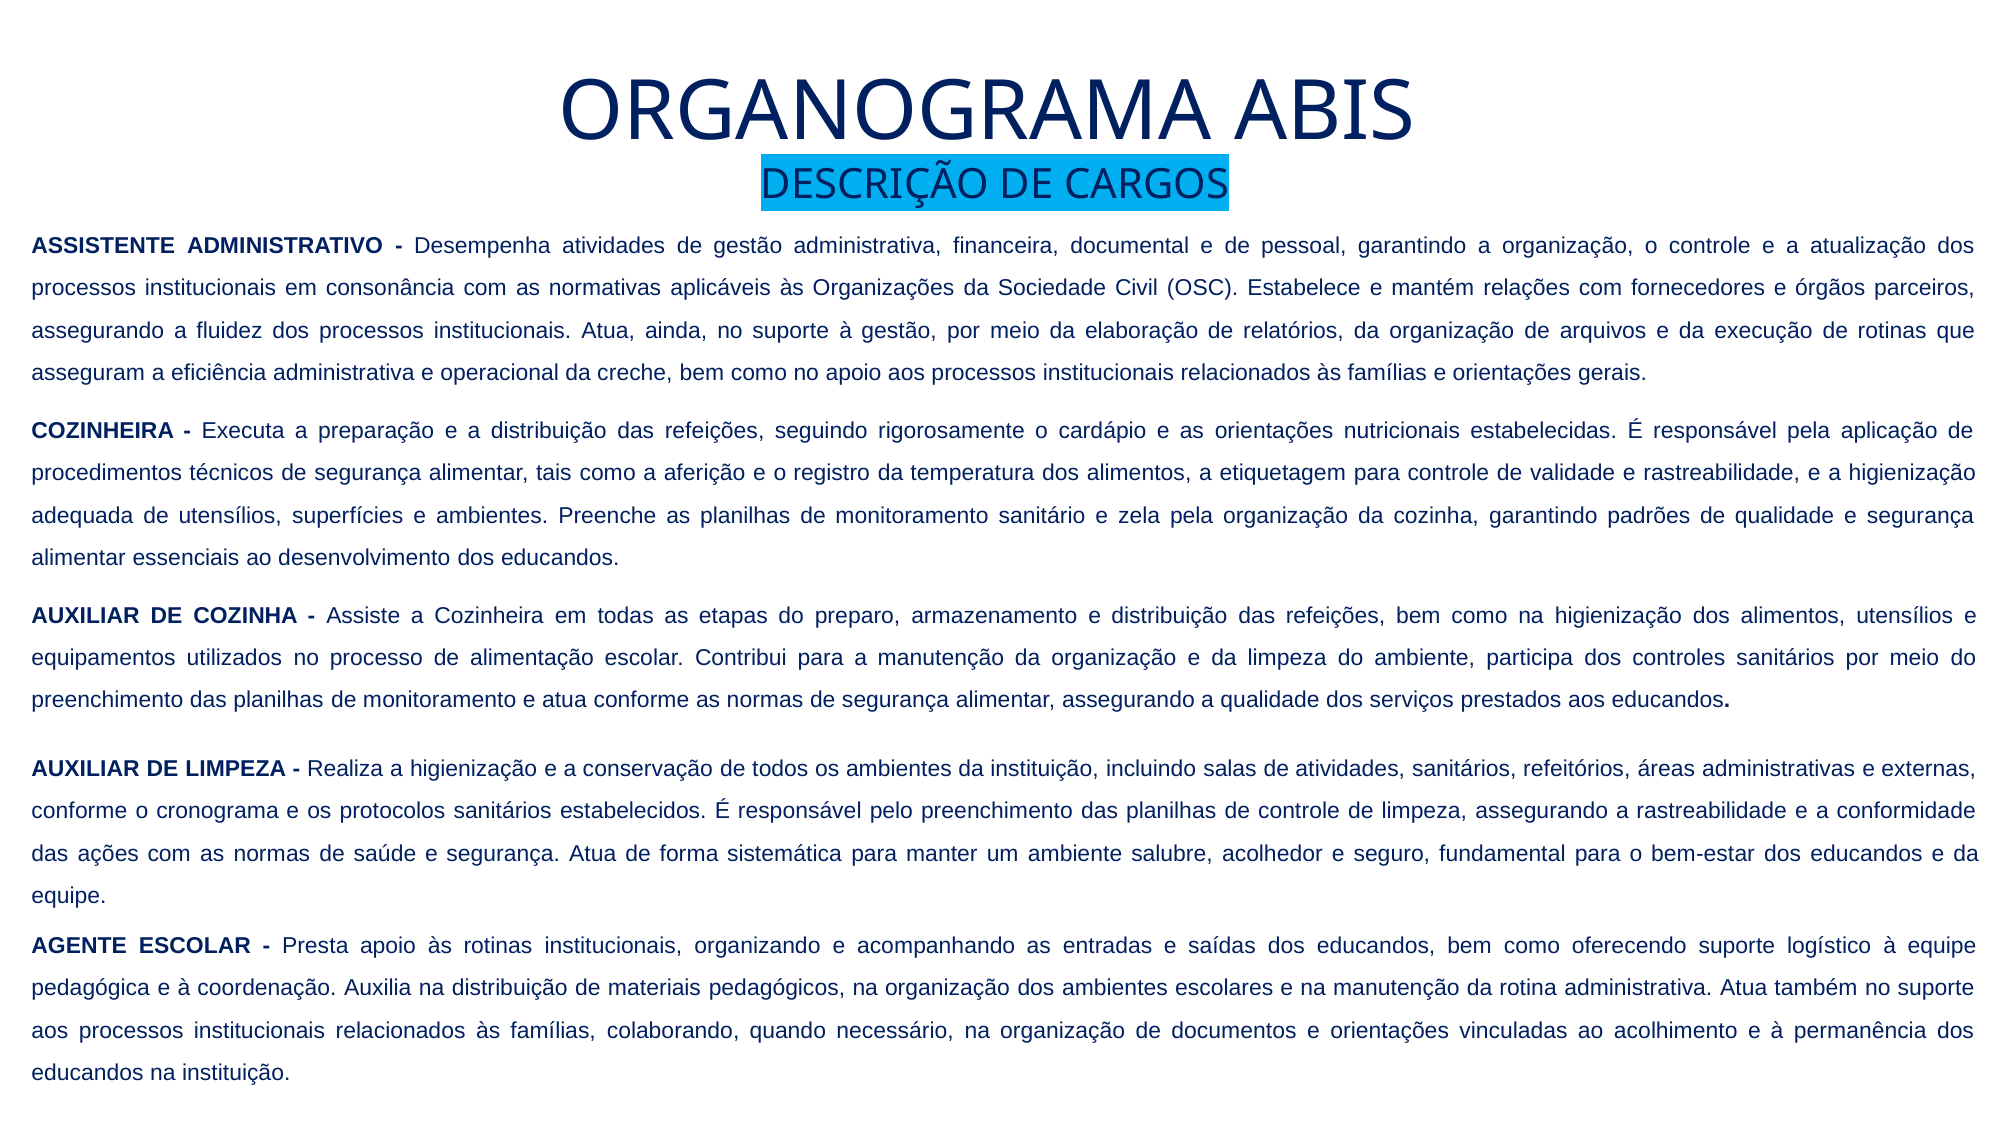

ORGANOGRAMA ABIS
DESCRIÇÃO DE CARGOS
ASSISTENTE ADMINISTRATIVO - Desempenha atividades de gestão administrativa, financeira, documental e de pessoal, garantindo a organização, o controle e a atualização dos
processos institucionais em consonância com as normativas aplicáveis às Organizações da Sociedade Civil (OSC). Estabelece e mantém relações com fornecedores e órgãos parceiros,
assegurando a fluidez dos processos institucionais. Atua, ainda, no suporte à gestão, por meio da elaboração de relatórios, da organização de arquivos e da execução de rotinas que
asseguram a eficiência administrativa e operacional da creche, bem como no apoio aos processos institucionais relacionados às famílias e orientações gerais.
COZINHEIRA - Executa a preparação e a distribuição das refeições, seguindo rigorosamente o cardápio e as orientações nutricionais estabelecidas. É responsável pela aplicação de
procedimentos técnicos de segurança alimentar, tais como a aferição e o registro da temperatura dos alimentos, a etiquetagem para controle de validade e rastreabilidade, e a higienização
adequada de utensílios, superfícies e ambientes. Preenche as planilhas de monitoramento sanitário e zela pela organização da cozinha, garantindo padrões de qualidade e segurança
alimentar essenciais ao desenvolvimento dos educandos.
AUXILIAR DE COZINHA - Assiste a Cozinheira em todas as etapas do preparo, armazenamento e distribuição das refeições, bem como na higienização dos alimentos, utensílios e
equipamentos utilizados no processo de alimentação escolar. Contribui para a manutenção da organização e da limpeza do ambiente, participa dos controles sanitários por meio do
preenchimento das planilhas de monitoramento e atua conforme as normas de segurança alimentar, assegurando a qualidade dos serviços prestados aos educandos.
AUXILIAR DE LIMPEZA - Realiza a higienização e a conservação de todos os ambientes da instituição, incluindo salas de atividades, sanitários, refeitórios, áreas administrativas e externas,
conforme o cronograma e os protocolos sanitários estabelecidos. É responsável pelo preenchimento das planilhas de controle de limpeza, assegurando a rastreabilidade e a conformidade
das ações com as normas de saúde e segurança. Atua de forma sistemática para manter um ambiente salubre, acolhedor e seguro, fundamental para o bem-estar dos educandos e da
equipe.
AGENTE ESCOLAR - Presta apoio às rotinas institucionais, organizando e acompanhando as entradas e saídas dos educandos, bem como oferecendo suporte logístico à equipe
pedagógica e à coordenação. Auxilia na distribuição de materiais pedagógicos, na organização dos ambientes escolares e na manutenção da rotina administrativa. Atua também no suporte
aos processos institucionais relacionados às famílias, colaborando, quando necessário, na organização de documentos e orientações vinculadas ao acolhimento e à permanência dos
educandos na instituição.